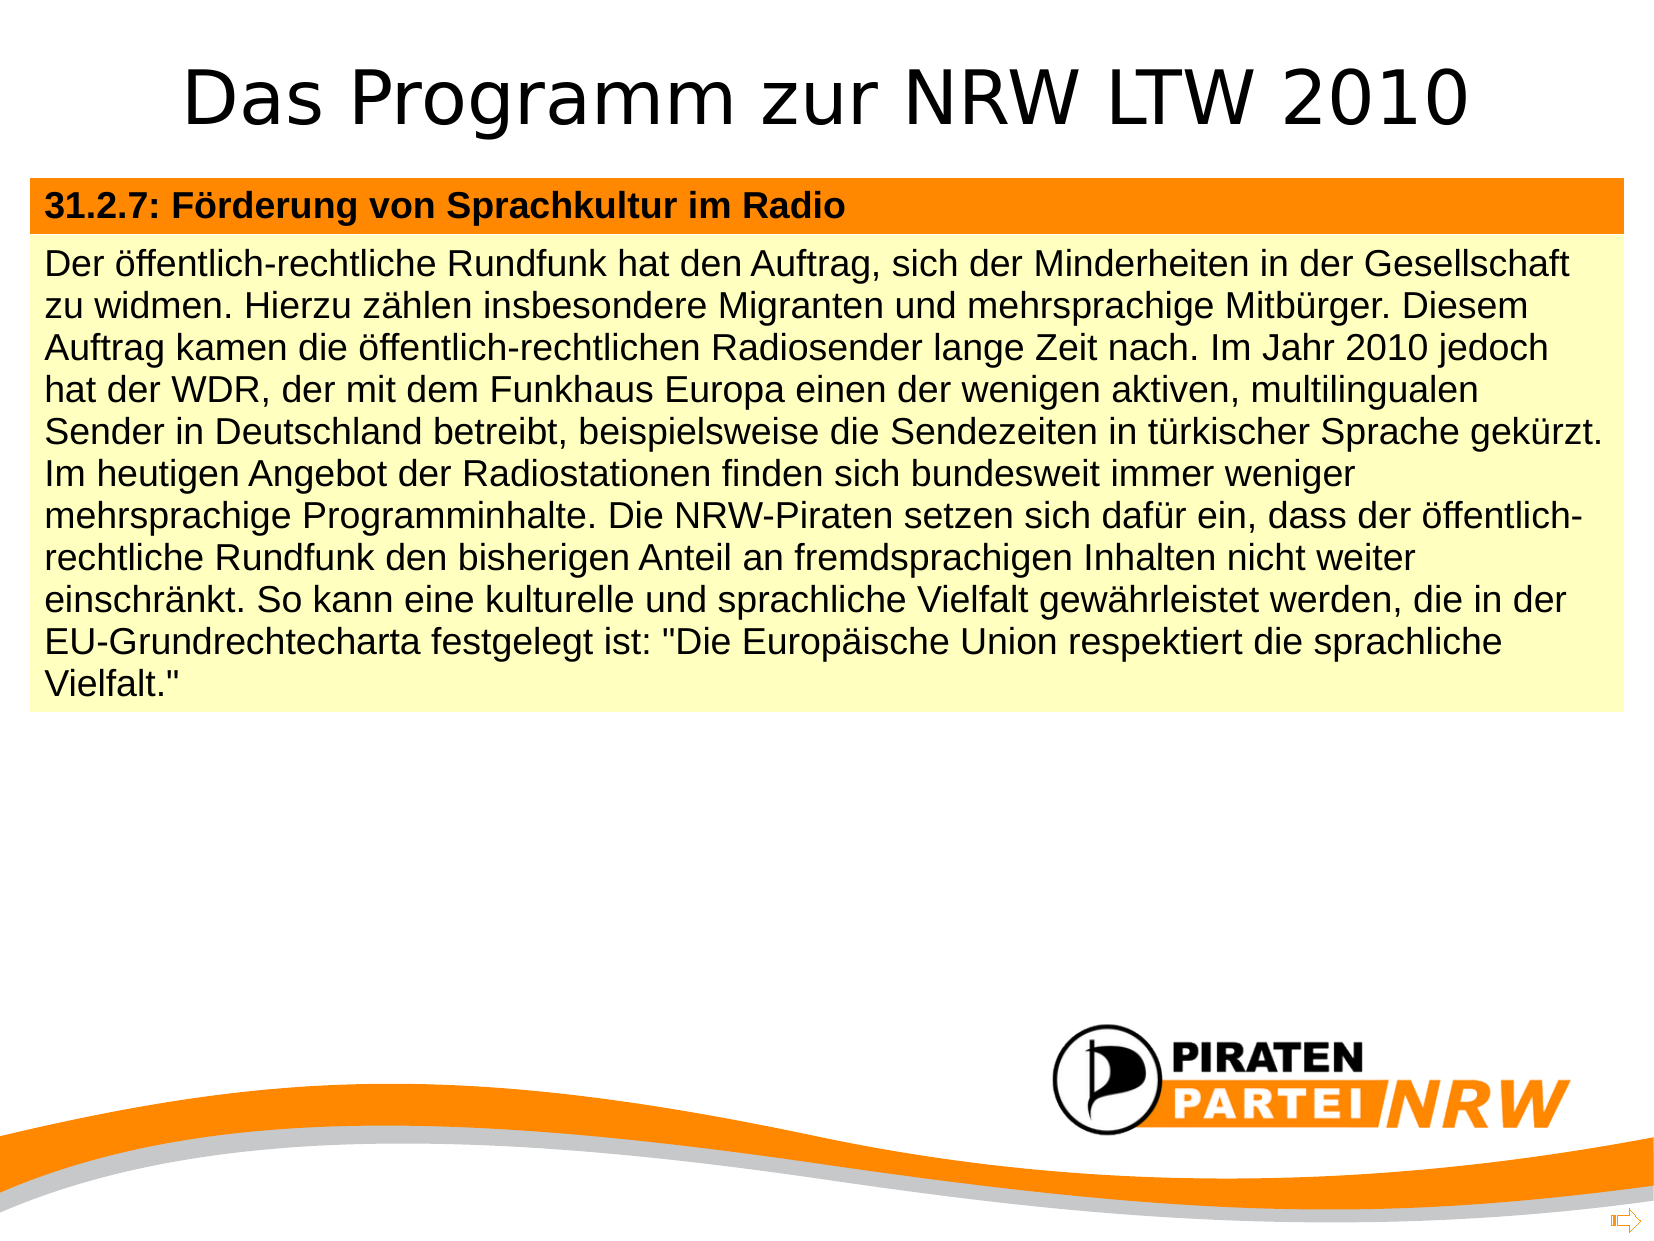

# Das Programm zur NRW LTW 2010
| 31.2.7: Förderung von Sprachkultur im Radio |
| --- |
| Der öffentlich-rechtliche Rundfunk hat den Auftrag, sich der Minderheiten in der Gesellschaft zu widmen. Hierzu zählen insbesondere Migranten und mehrsprachige Mitbürger. Diesem Auftrag kamen die öffentlich-rechtlichen Radiosender lange Zeit nach. Im Jahr 2010 jedoch hat der WDR, der mit dem Funkhaus Europa einen der wenigen aktiven, multilingualen Sender in Deutschland betreibt, beispielsweise die Sendezeiten in türkischer Sprache gekürzt. Im heutigen Angebot der Radiostationen finden sich bundesweit immer weniger mehrsprachige Programminhalte. Die NRW-Piraten setzen sich dafür ein, dass der öffentlich-rechtliche Rundfunk den bisherigen Anteil an fremdsprachigen Inhalten nicht weiter einschränkt. So kann eine kulturelle und sprachliche Vielfalt gewährleistet werden, die in der EU-Grundrechtecharta festgelegt ist: "Die Europäische Union respektiert die sprachliche Vielfalt." |